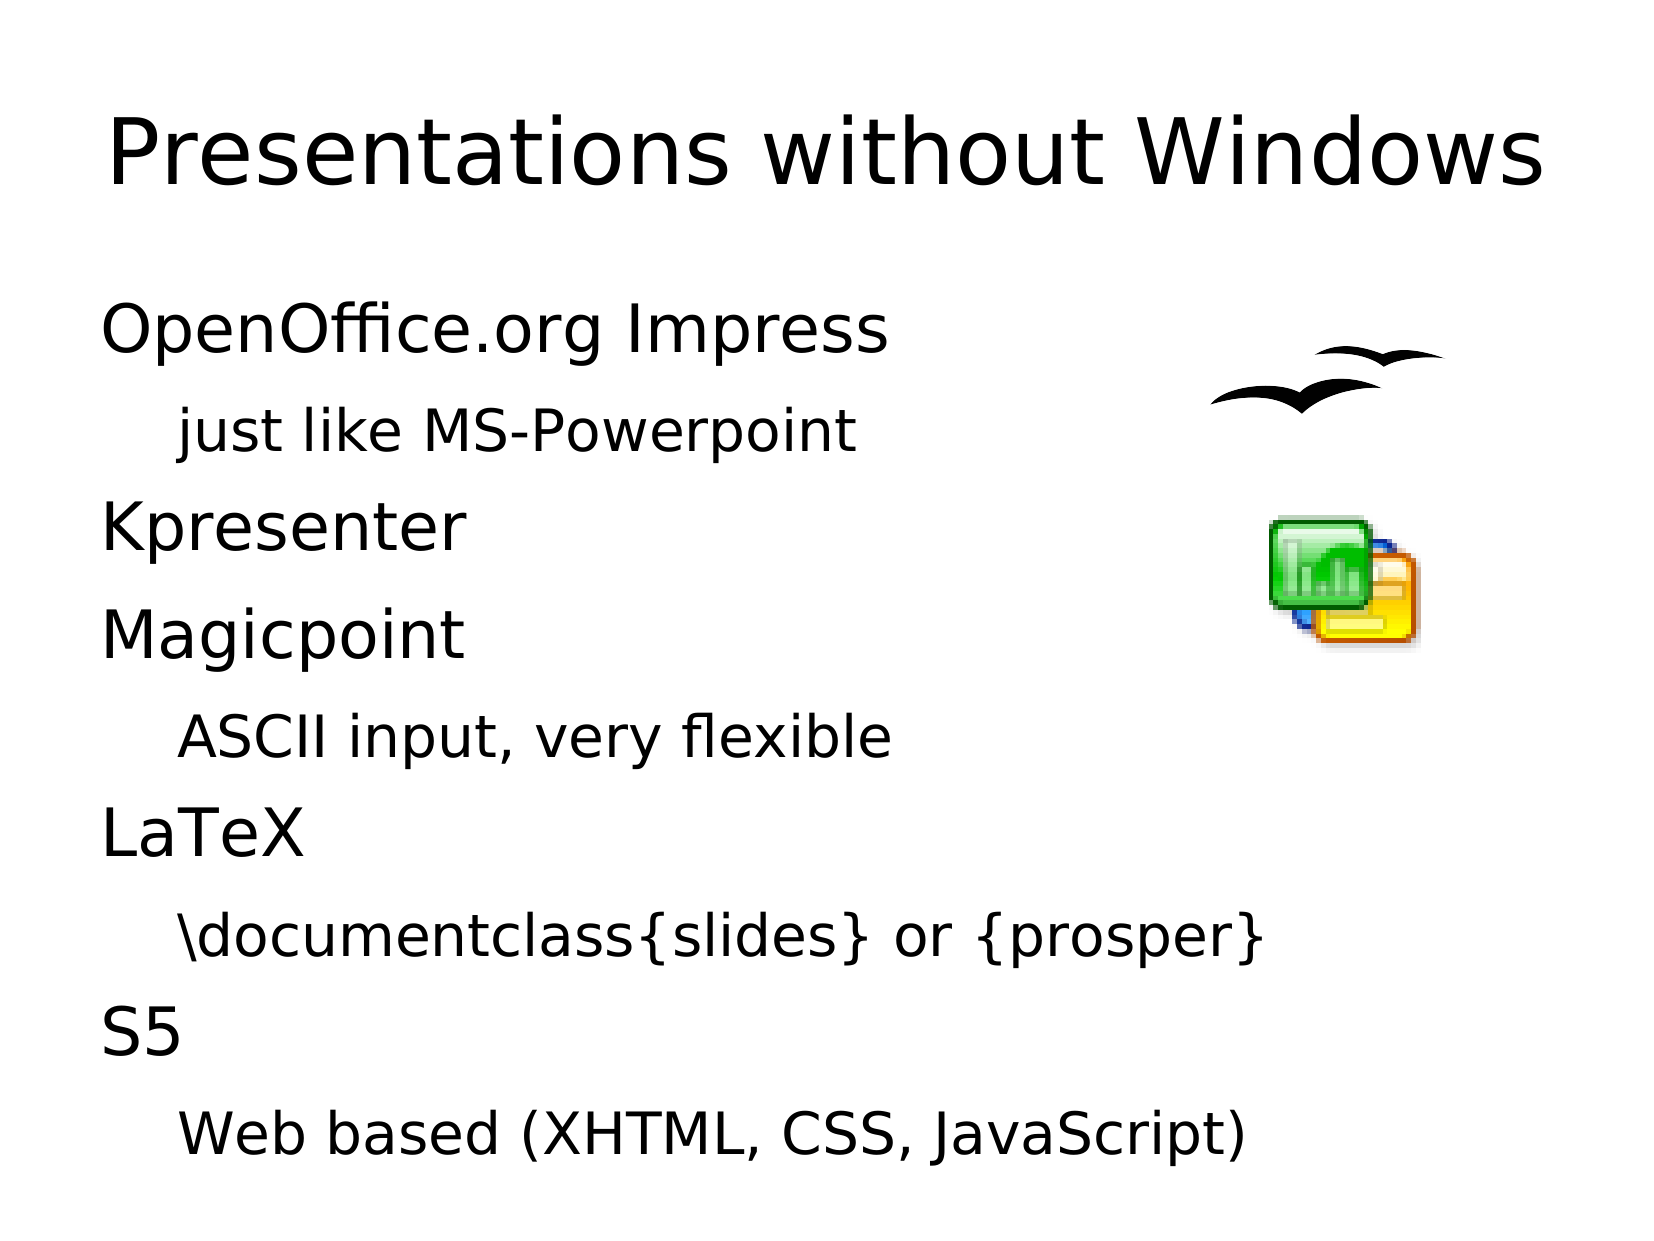

# Presentations without Windows
OpenOffice.org Impress
just like MS-Powerpoint
Kpresenter
Magicpoint
ASCII input, very flexible
LaTeX
\documentclass{slides} or {prosper}
S5
Web based (XHTML, CSS, JavaScript)